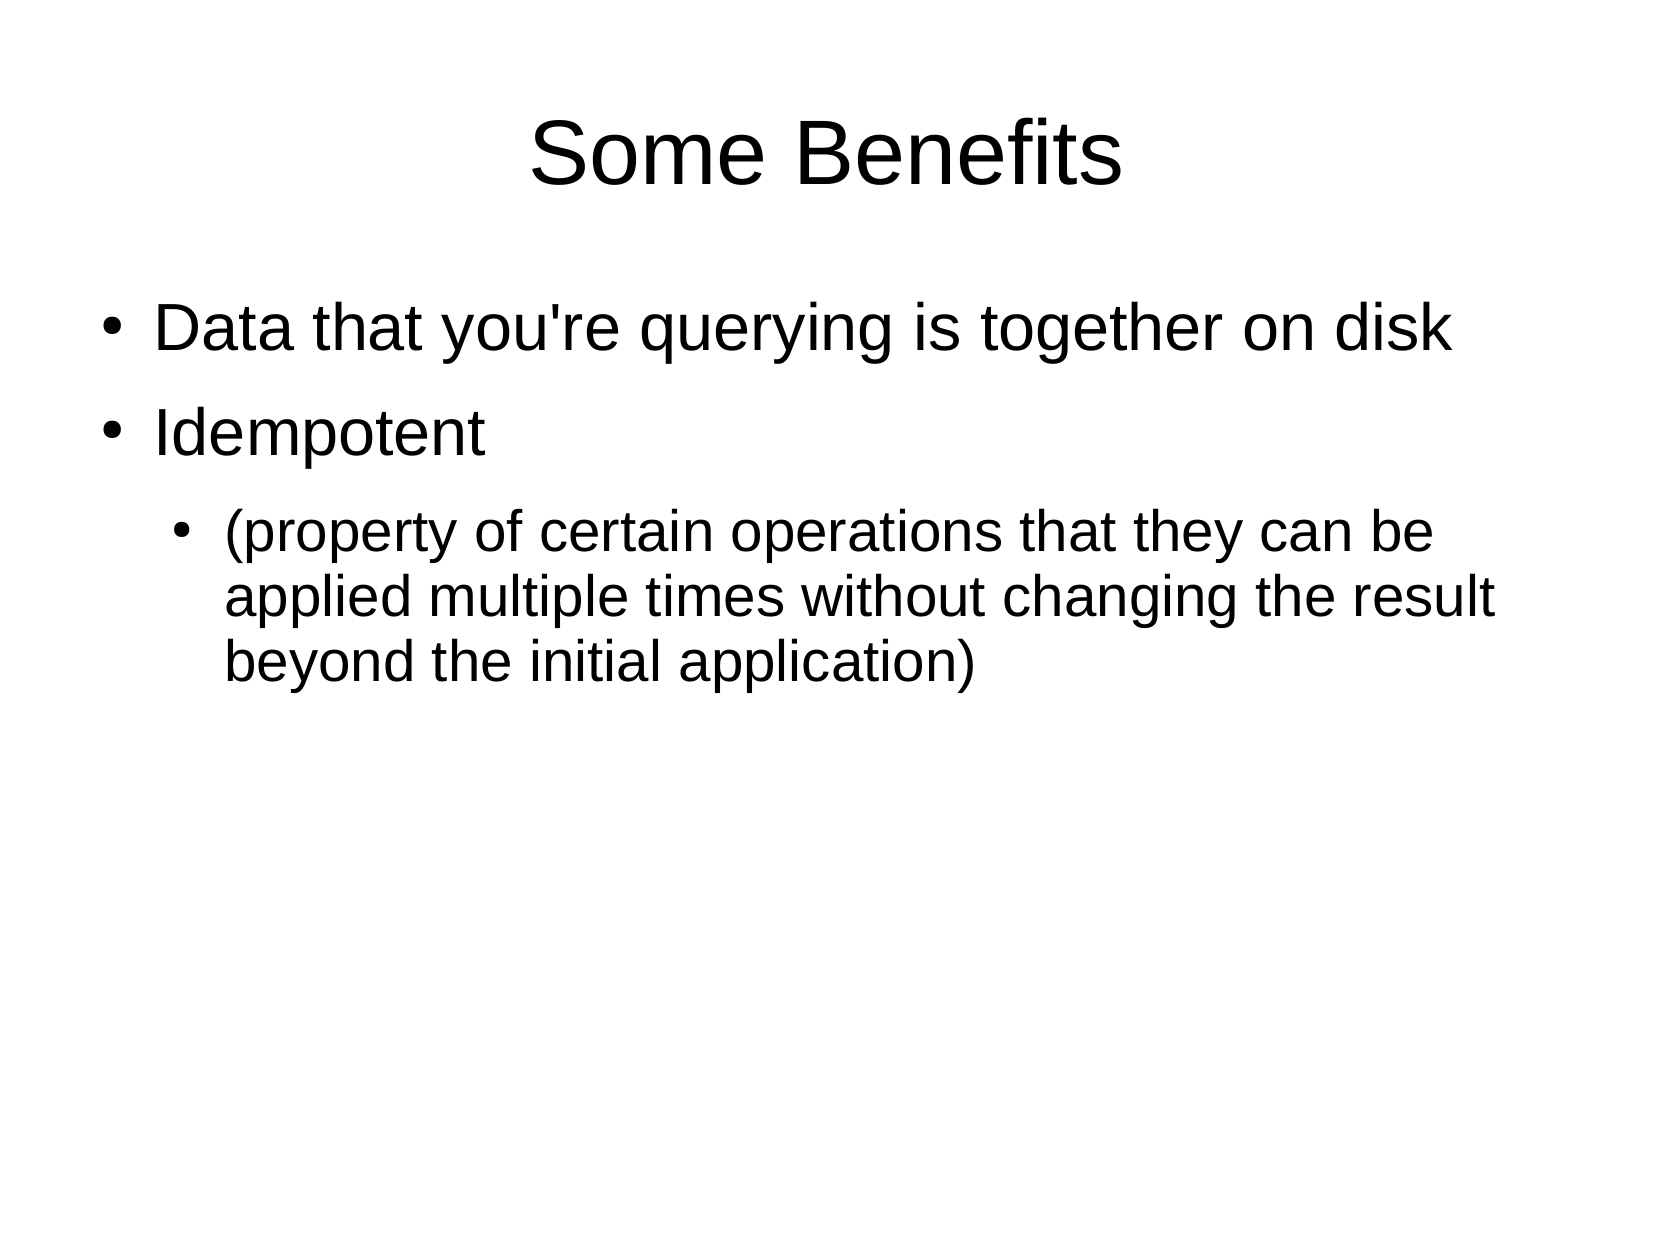

# Some Benefits
Data that you're querying is together on disk
Idempotent
(property of certain operations that they can be applied multiple times without changing the result beyond the initial application)